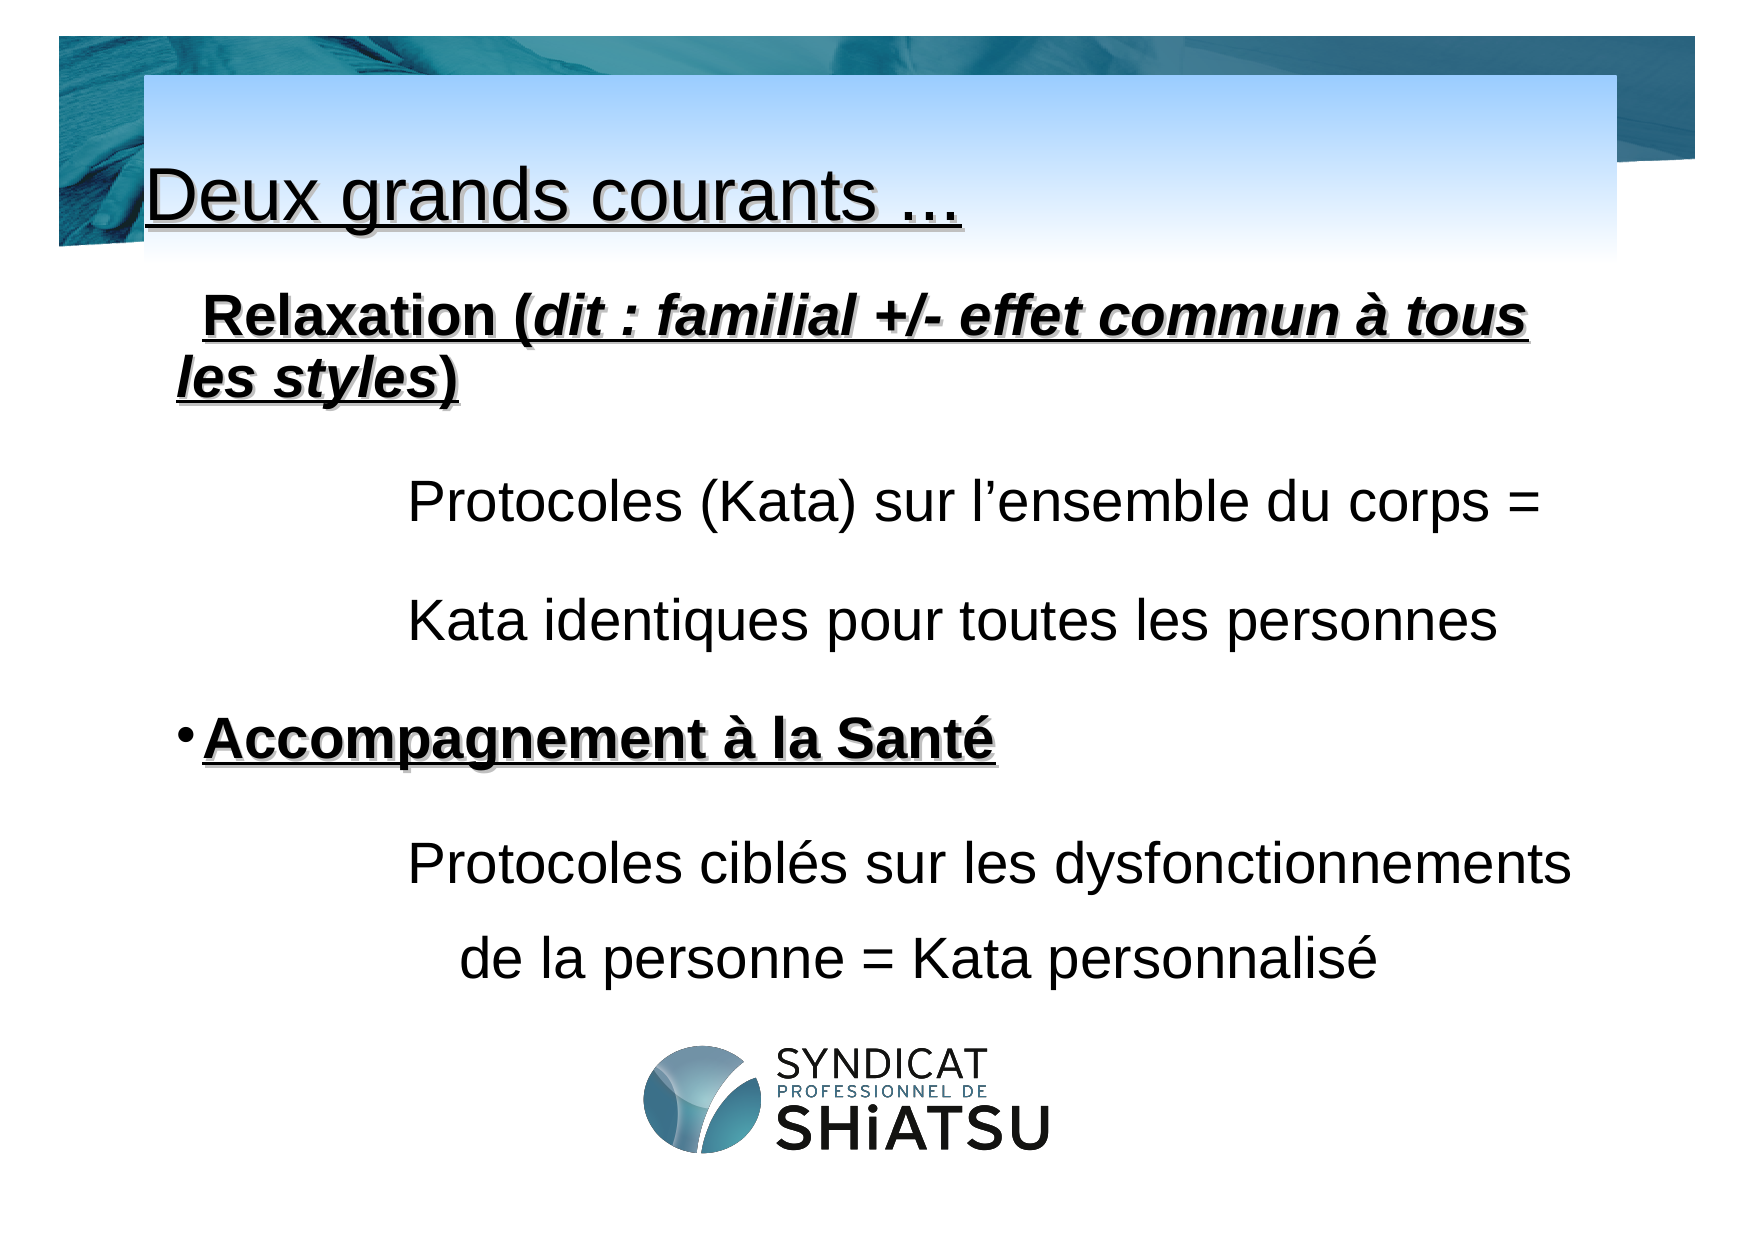

# Deux grands courants ...
Relaxation (dit : familial +/- effet commun à tous les styles)
Protocoles (Kata) sur l’ensemble du corps =
Kata identiques pour toutes les personnes
Accompagnement à la Santé
Protocoles ciblés sur les dysfonctionnements de la personne = Kata personnalisé